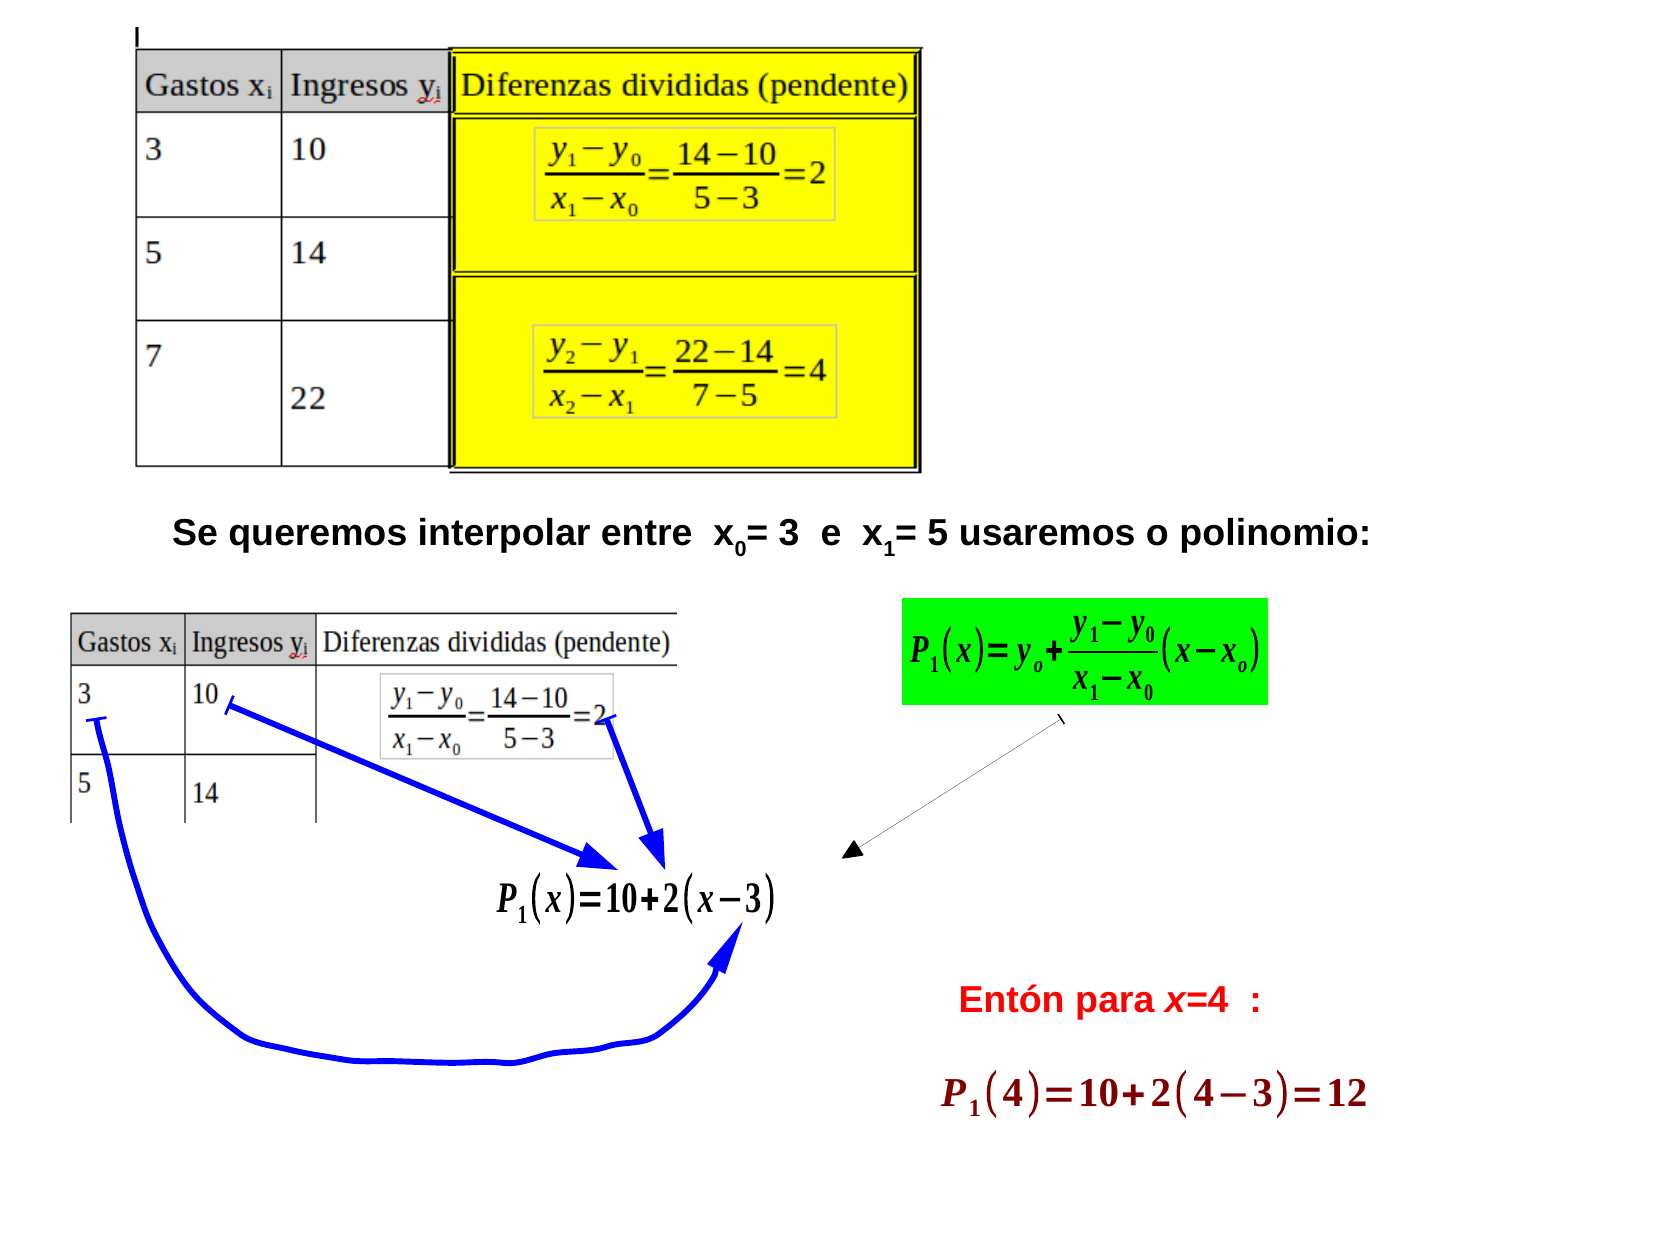

Se queremos interpolar entre x0= 3 e x1= 5 usaremos o polinomio:
Entón para x=4 :